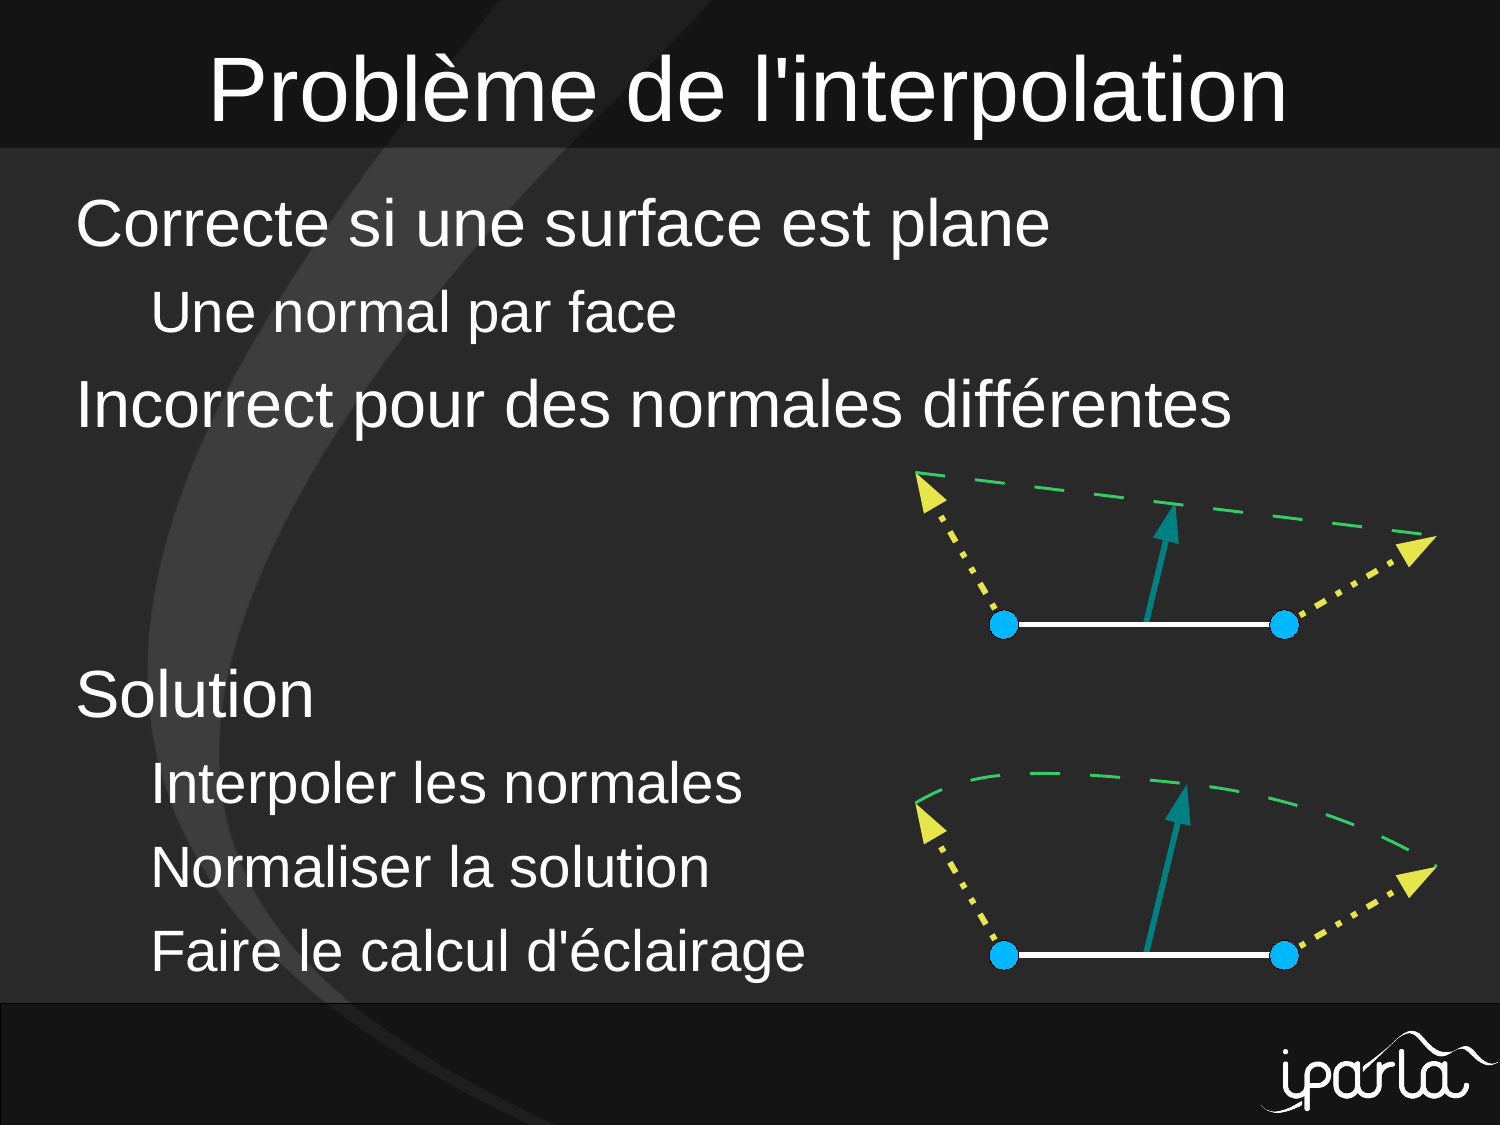

# Problème de l'interpolation
Correcte si une surface est plane
Une normal par face
Incorrect pour des normales différentes
Solution
Interpoler les normales
Normaliser la solution
Faire le calcul d'éclairage